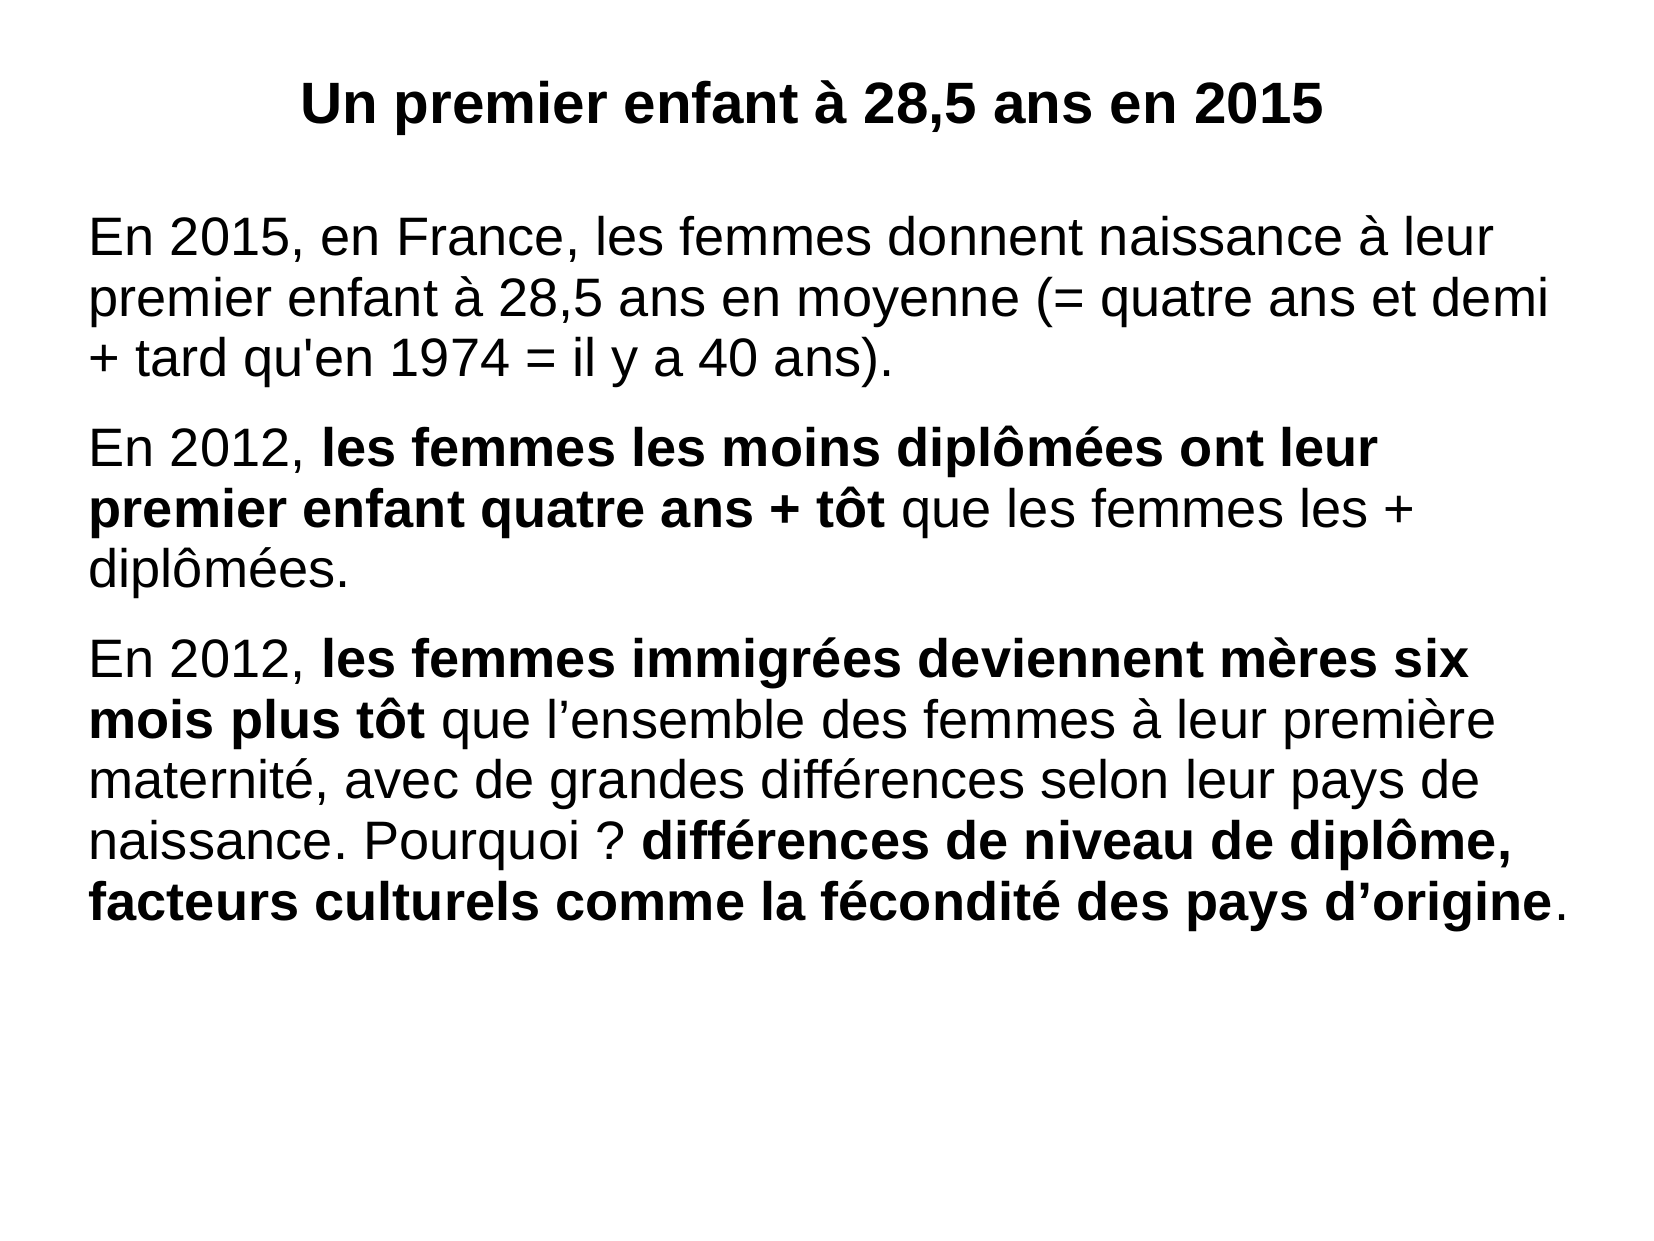

# Un premier enfant à 28,5 ans en 2015
En 2015, en France, les femmes donnent naissance à leur premier enfant à 28,5 ans en moyenne (= quatre ans et demi + tard qu'en 1974 = il y a 40 ans).
En 2012, les femmes les moins diplômées ont leur premier enfant quatre ans + tôt que les femmes les + diplômées.
En 2012, les femmes immigrées deviennent mères six mois plus tôt que l’ensemble des femmes à leur première maternité, avec de grandes différences selon leur pays de naissance. Pourquoi ? différences de niveau de diplôme, facteurs culturels comme la fécondité des pays d’origine.